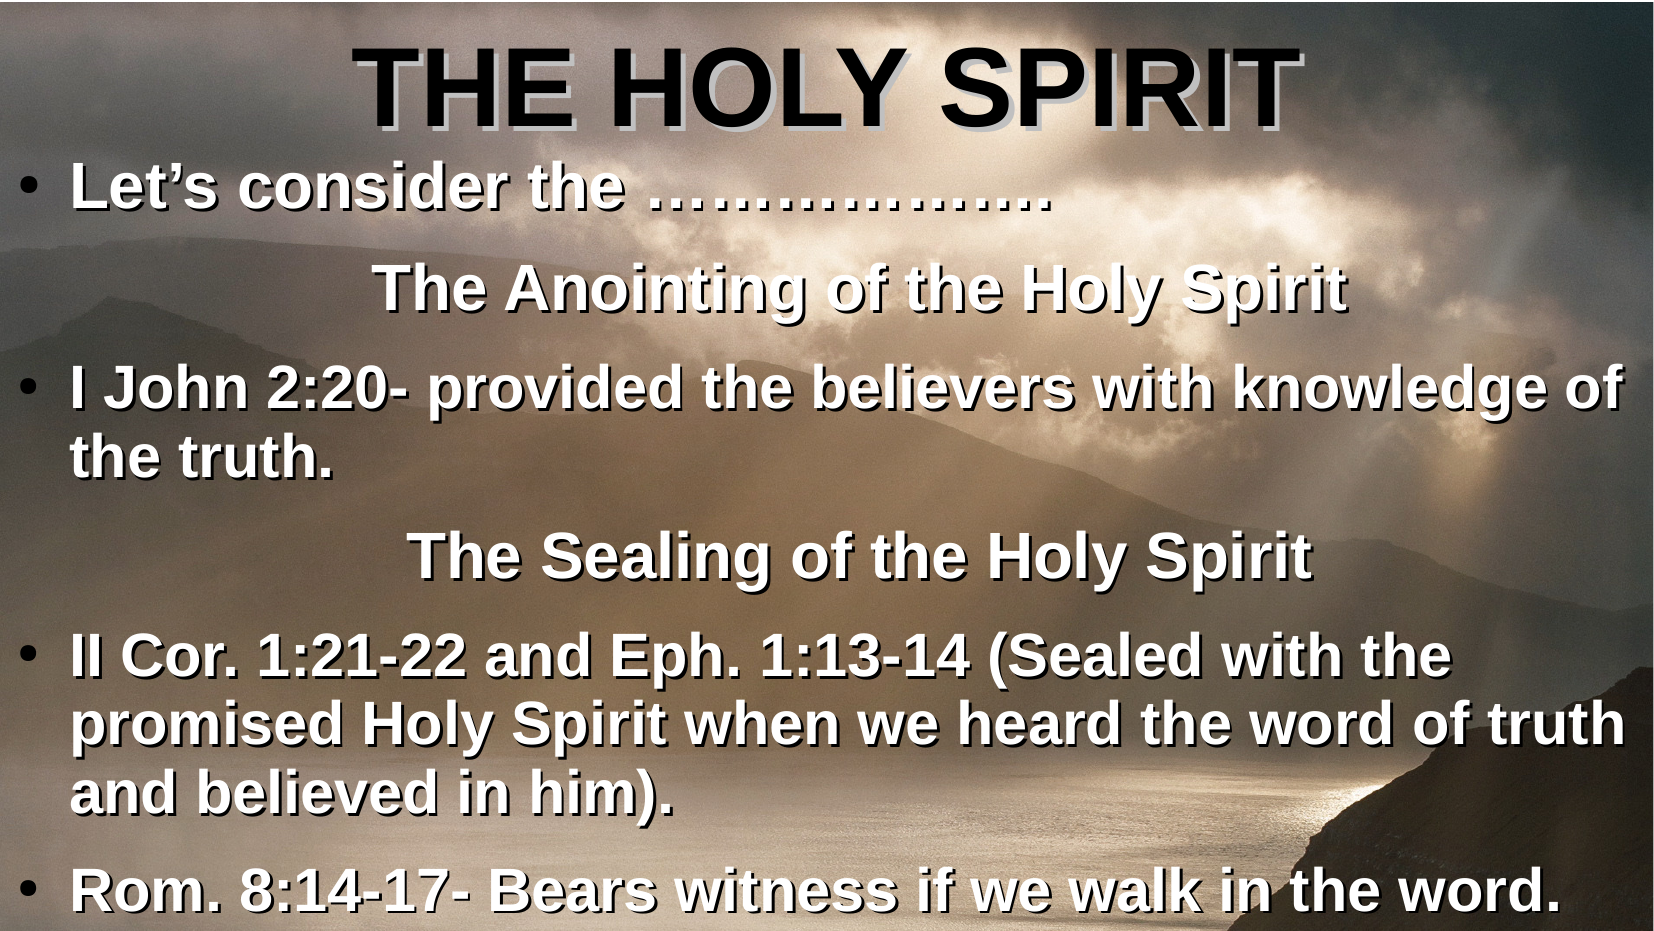

# THE HOLY SPIRIT
Let’s consider the ……………….
The Anointing of the Holy Spirit
I John 2:20- provided the believers with knowledge of the truth.
The Sealing of the Holy Spirit
II Cor. 1:21-22 and Eph. 1:13-14 (Sealed with the promised Holy Spirit when we heard the word of truth and believed in him).
Rom. 8:14-17- Bears witness if we walk in the word.